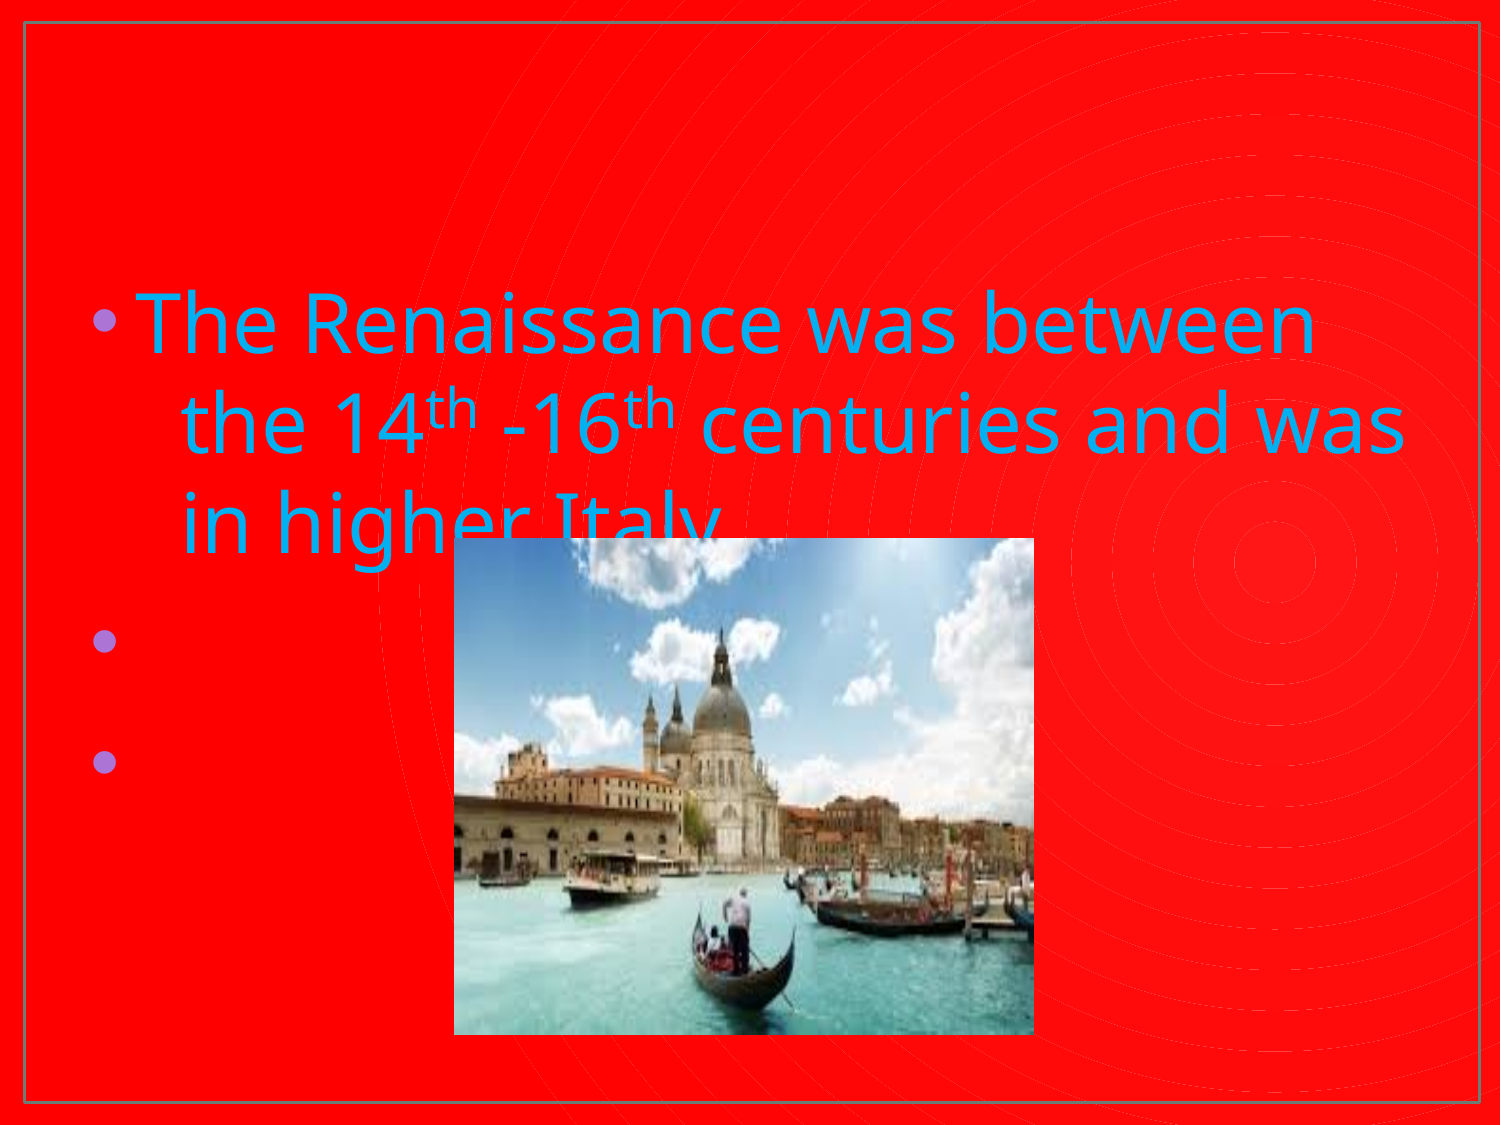

#
The Renaissance was between the 14th -16th centuries and was in higher Italy.